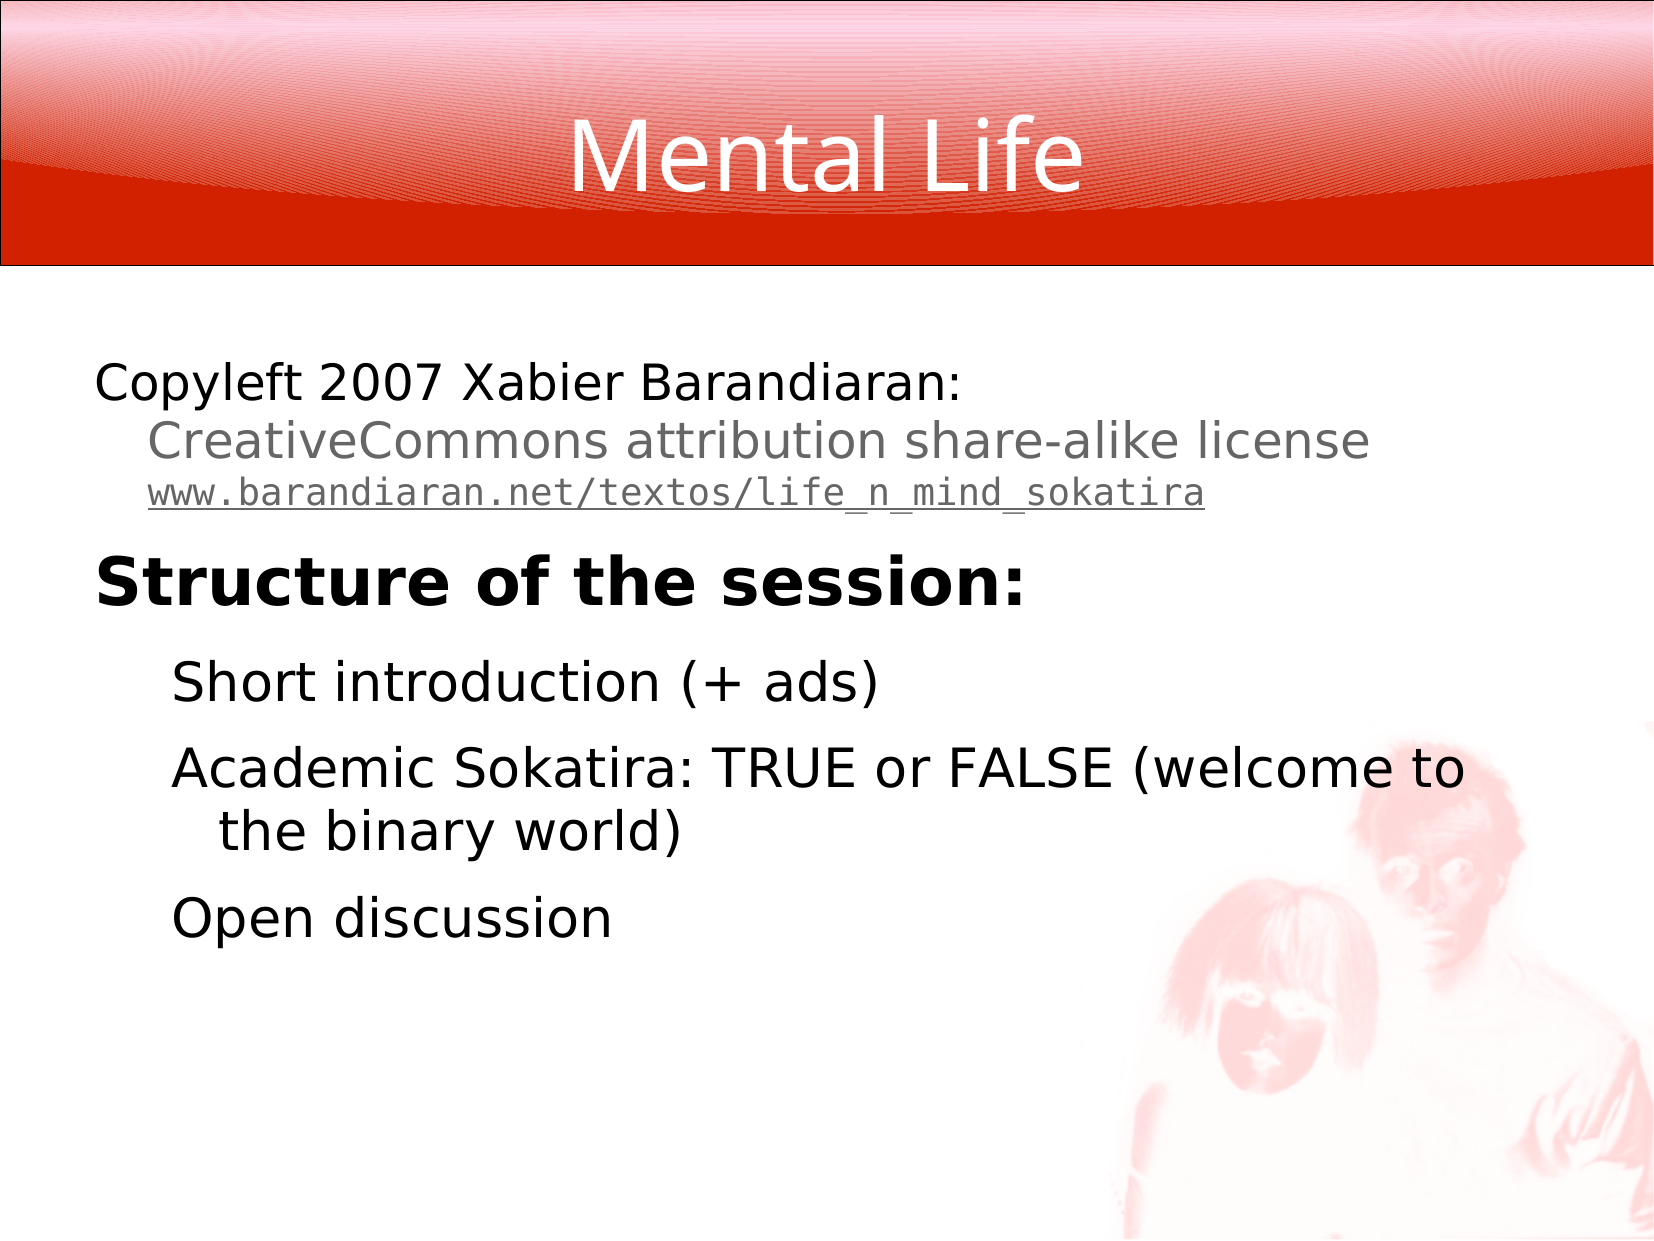

# Mental Life
Copyleft 2007 Xabier Barandiaran:
CreativeCommons attribution share-alike license
www.barandiaran.net/textos/life_n_mind_sokatira
Structure of the session:
Short introduction (+ ads)
Academic Sokatira: TRUE or FALSE (welcome to the binary world)
Open discussion